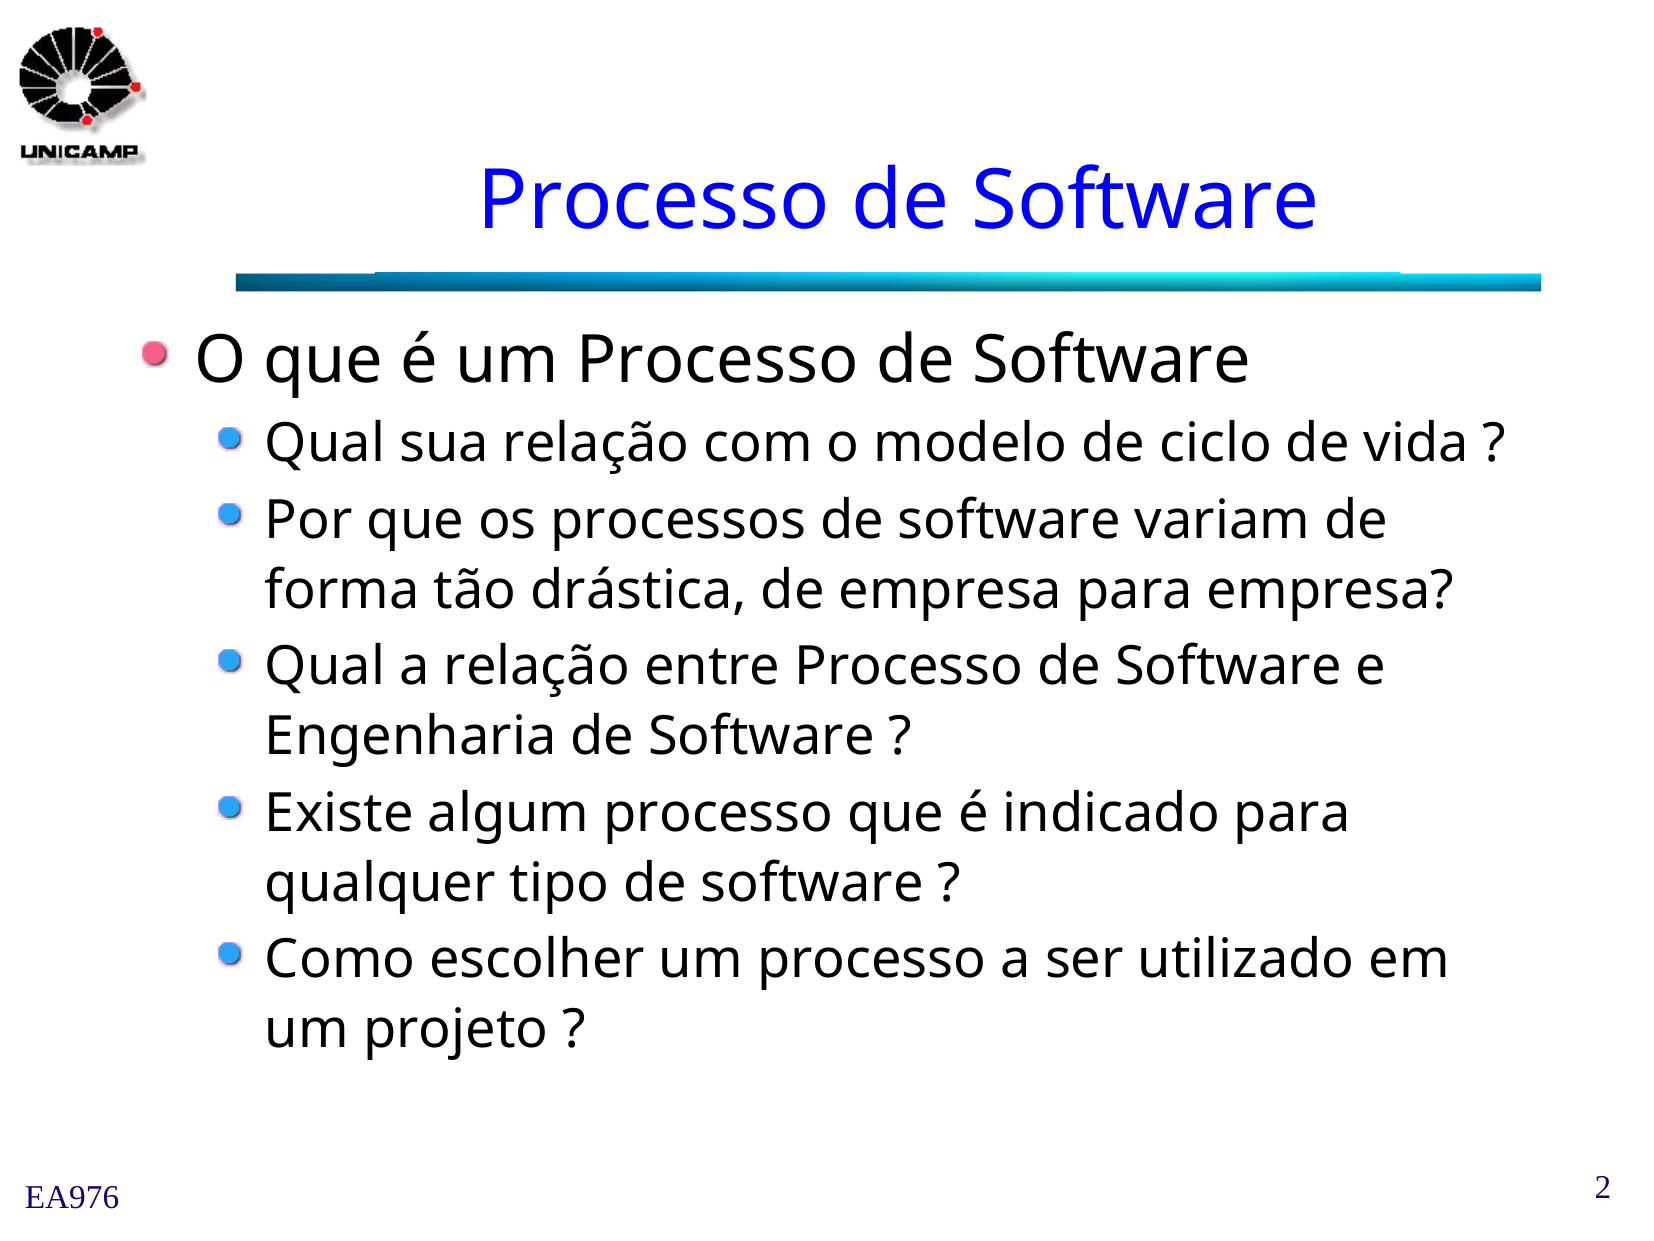

# Processo de Software
O que é um Processo de Software
Qual sua relação com o modelo de ciclo de vida ?
Por que os processos de software variam de forma tão drástica, de empresa para empresa?
Qual a relação entre Processo de Software e Engenharia de Software ?
Existe algum processo que é indicado para qualquer tipo de software ?
Como escolher um processo a ser utilizado em um projeto ?
2